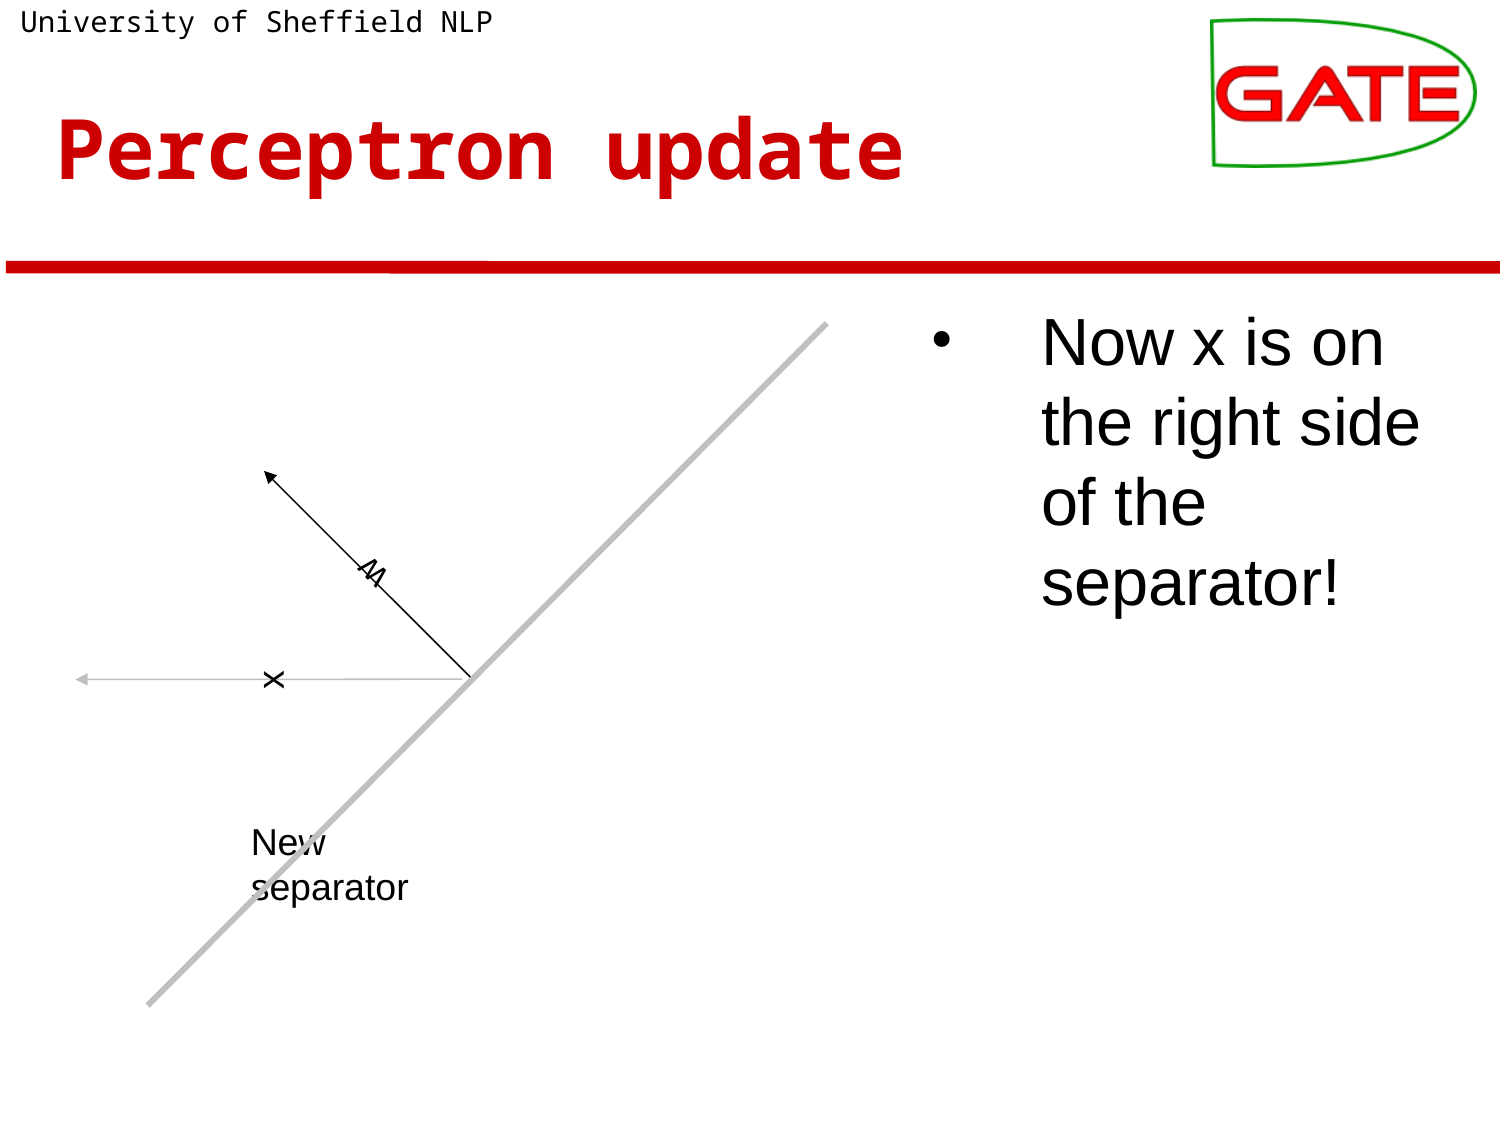

# Perceptron update
Now x is on the right side of the separator!
w
x
New separator